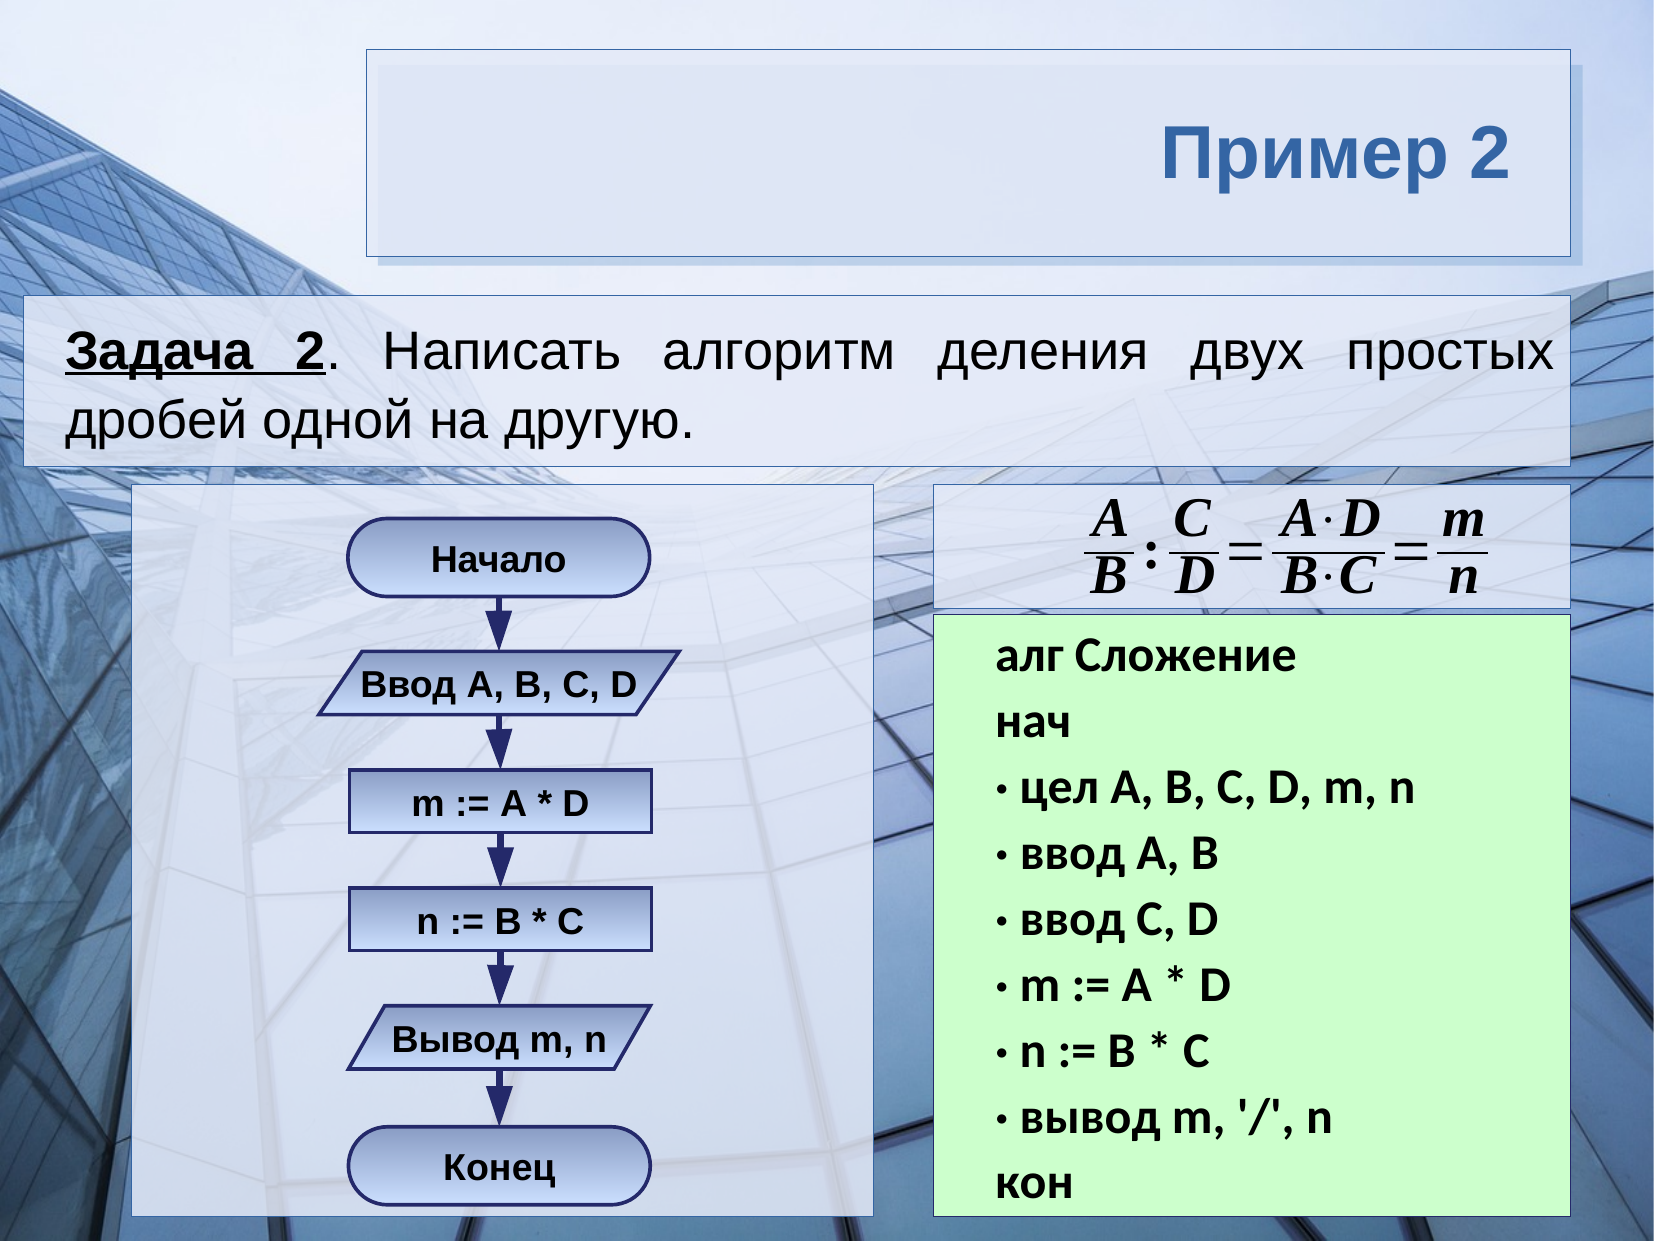

# Пример 2
Задача 2. Написать алгоритм деления двух простых дробей одной на другую.
Начало
алг Сложение
нач
· цел А, В, С, D, m, n
· ввод А, B
· ввод C, D
· m := А * D
· n := B * C
· вывод m, '/', n
кон
Ввод А, В, С, D
m := А * D
n := B * C
Вывод m, n
Конец